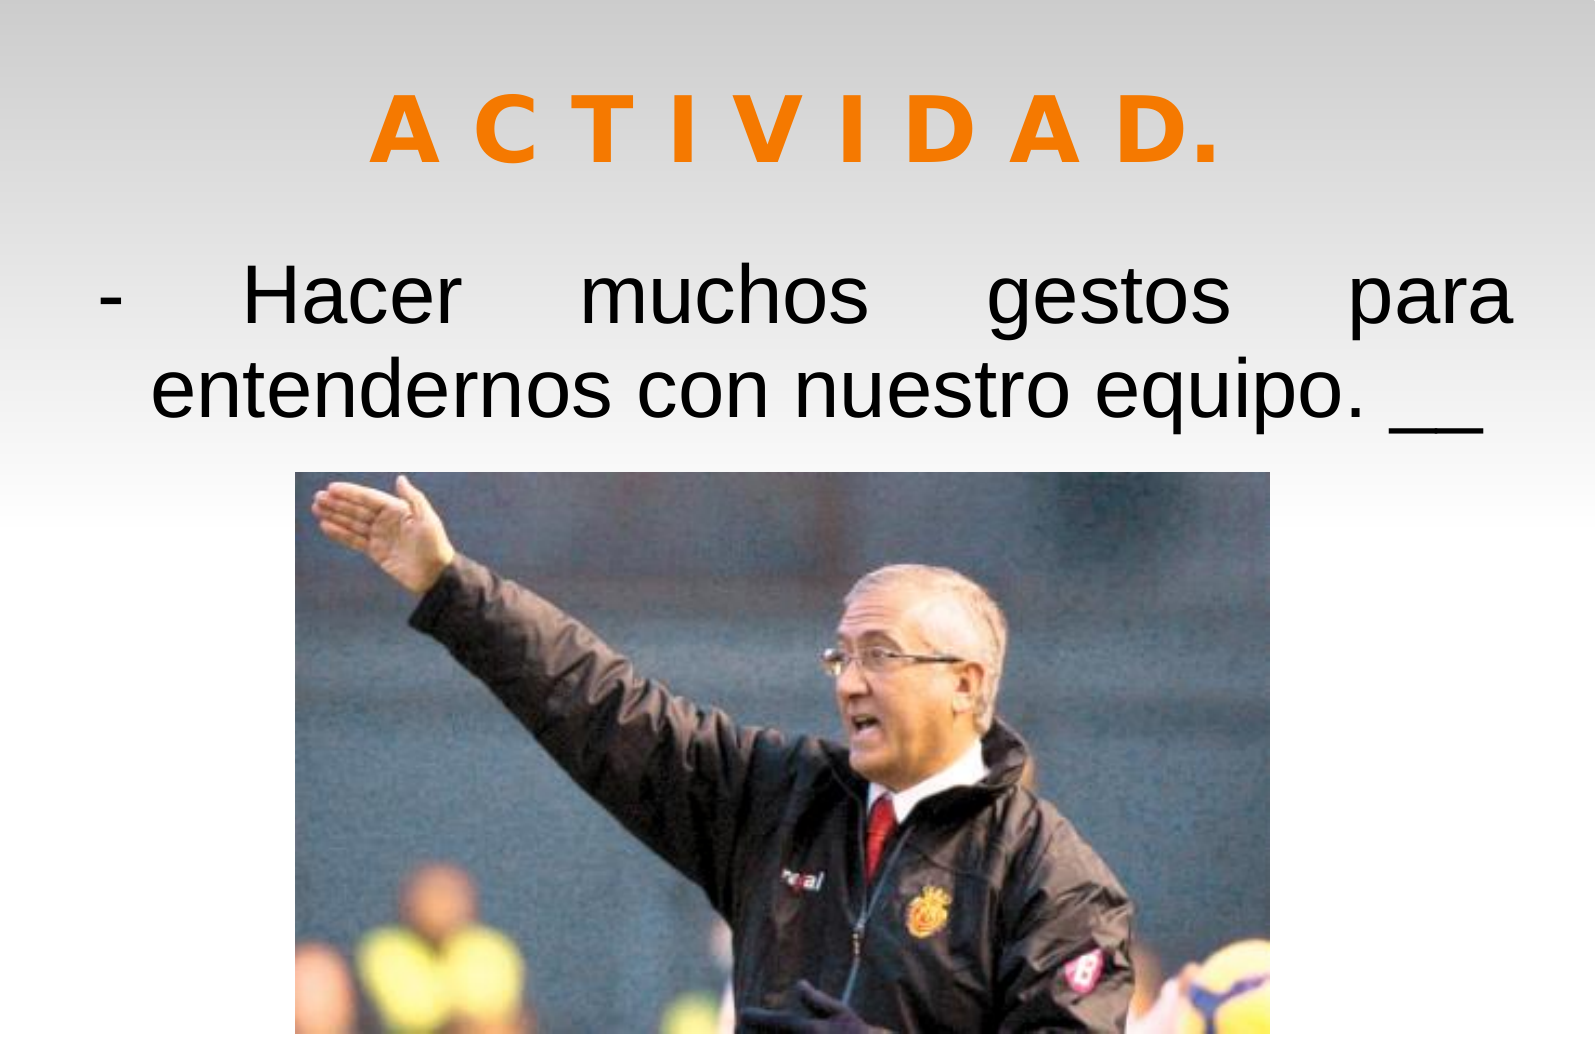

# A C T I V I D A D.
- Hacer muchos gestos para entendernos con nuestro equipo. __